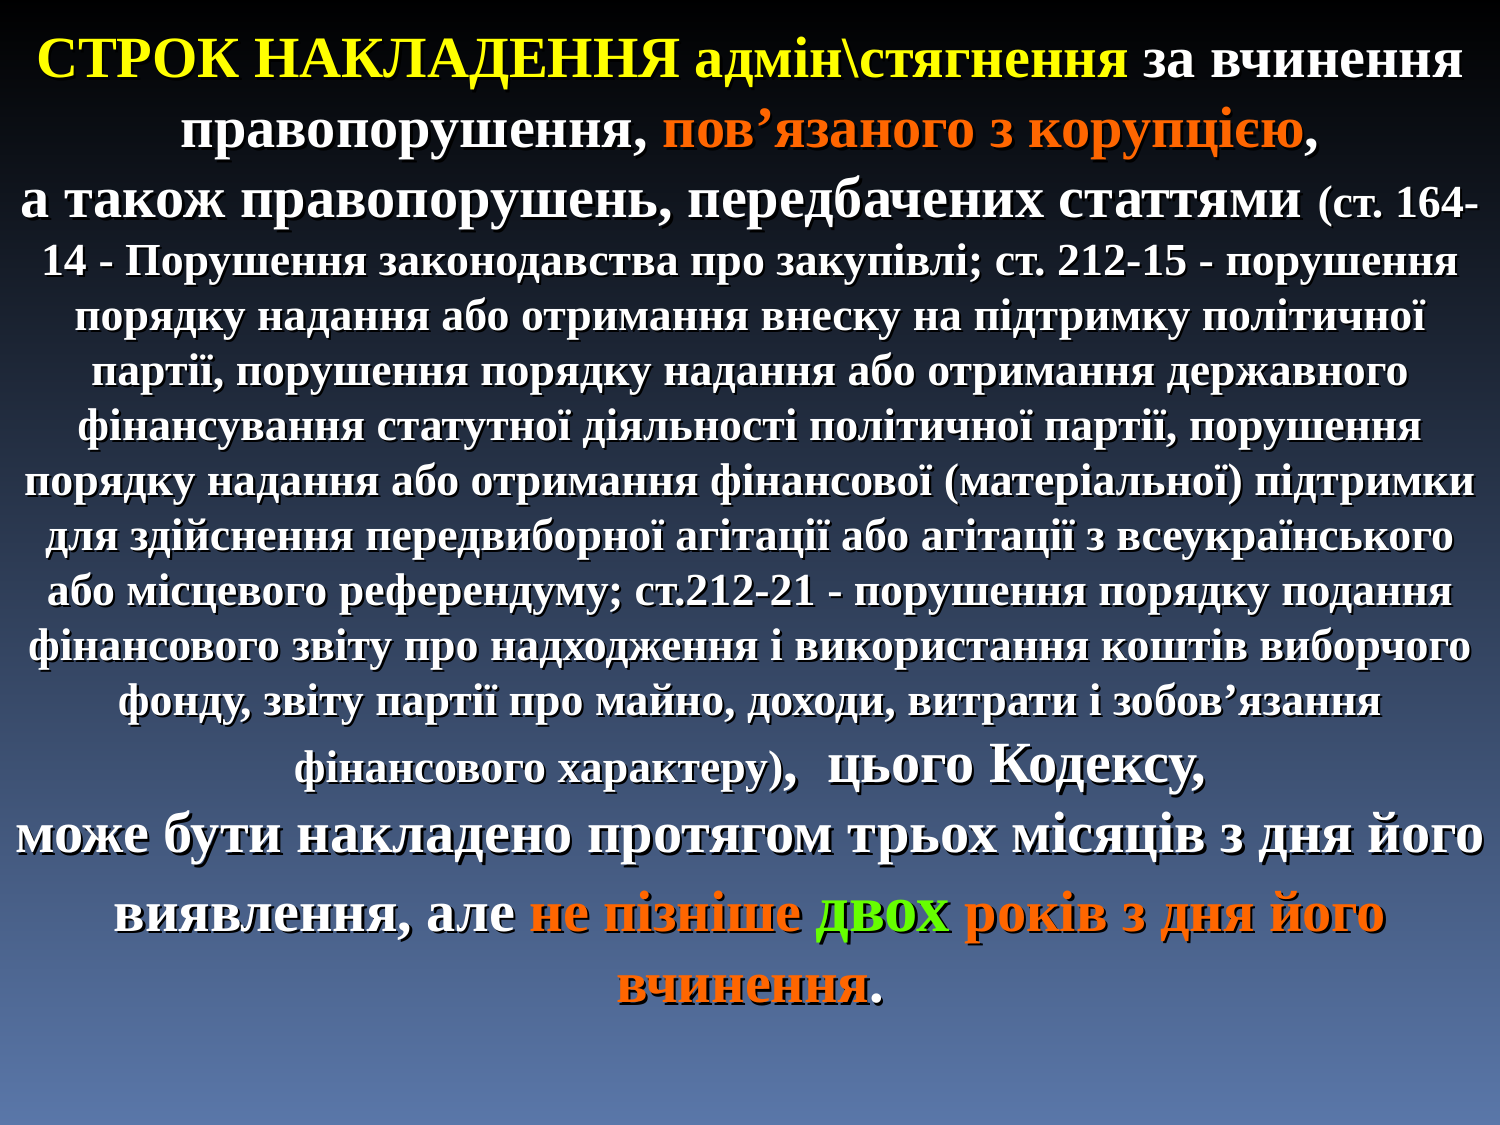

СТРОК НАКЛАДЕННЯ адмін\стягнення за вчинення правопорушення, пов’язаного з корупцією,
а також правопорушень, передбачених статтями (ст. 164-14 - Порушення законодавства про закупівлі; ст. 212-15 - порушення порядку надання або отримання внеску на підтримку політичної партії, порушення порядку надання або отримання державного фінансування статутної діяльності політичної партії, порушення порядку надання або отримання фінансової (матеріальної) підтримки для здійснення передвиборної агітації або агітації з всеукраїнського або місцевого референдуму; ст.212-21 - порушення порядку подання фінансового звіту про надходження і використання коштів виборчого фонду, звіту партії про майно, доходи, витрати і зобов’язання фінансового характеру),  цього Кодексу,
може бути накладено протягом трьох місяців з дня його виявлення, але не пізніше двох років з дня його вчинення.